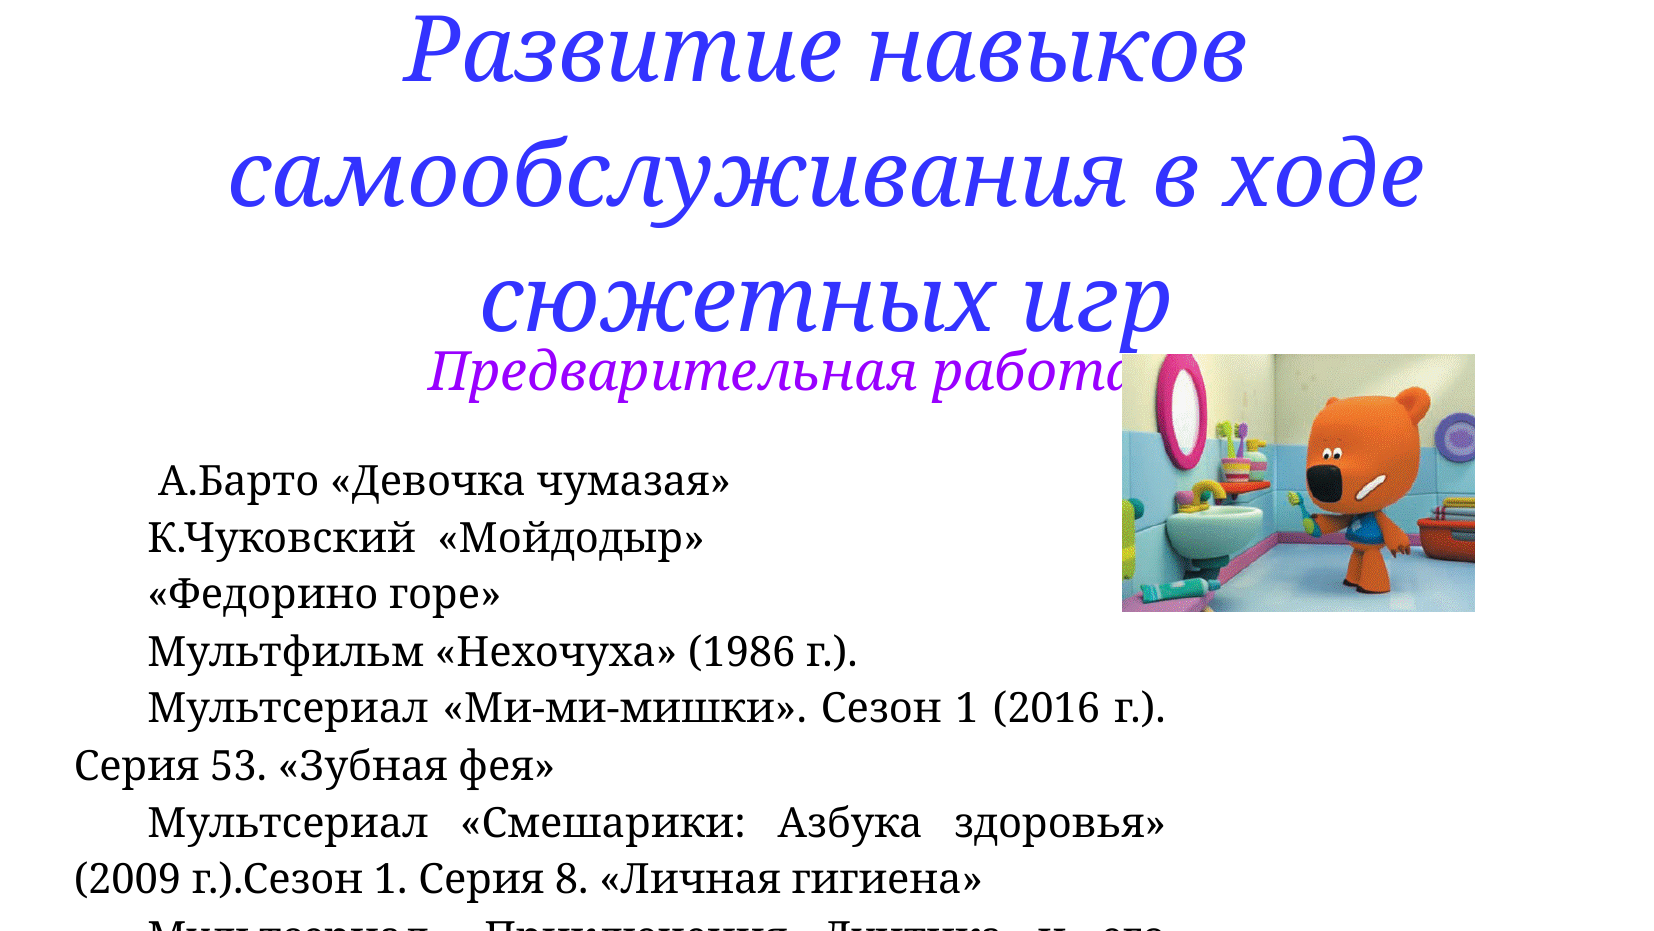

# Развитие навыков самообслуживания в ходе сюжетных игр
Предварительная работа
 А.Барто «Девочка чумазая»
К.Чуковский «Мойдодыр»
«Федорино горе»
Мультфильм «Нехочуха» (1986 г.).
Мультсериал «Ми-ми-мишки». Сезон 1 (2016 г.). Серия 53. «Зубная фея»
Мультсериал «Смешарики: Азбука здоровья» (2009 г.).Сезон 1. Серия 8. «Личная гигиена»
Мультсериал «Приключения Лунтика и его друзей». Сезон 3 (2007–2008 гг.).